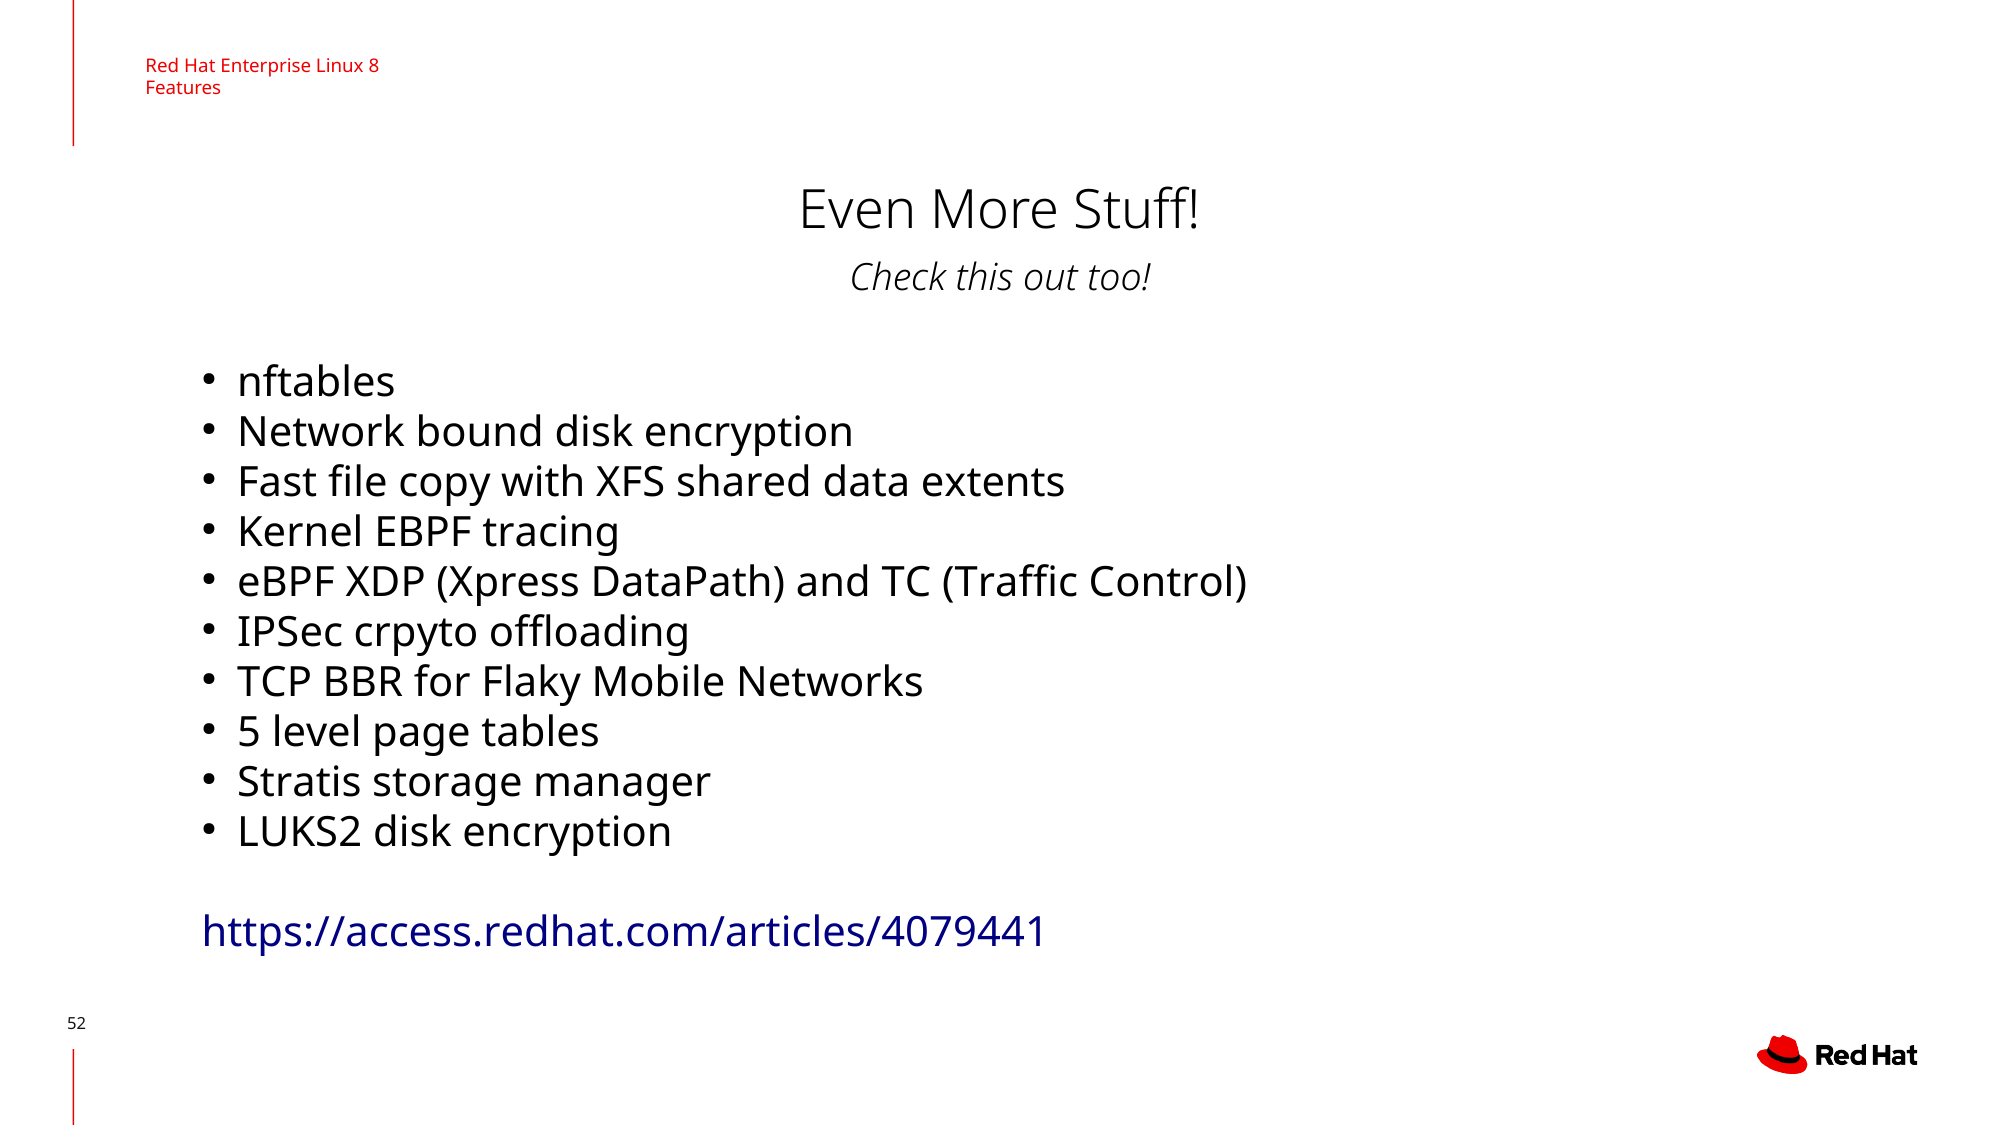

Red Hat Enterprise Linux 8
Features
# Even More Stuff! Check this out too!
nftables
Network bound disk encryption
Fast file copy with XFS shared data extents
Kernel EBPF tracing
eBPF XDP (Xpress DataPath) and TC (Traffic Control)
IPSec crpyto offloading
TCP BBR for Flaky Mobile Networks
5 level page tables
Stratis storage manager
LUKS2 disk encryption
https://access.redhat.com/articles/4079441
52